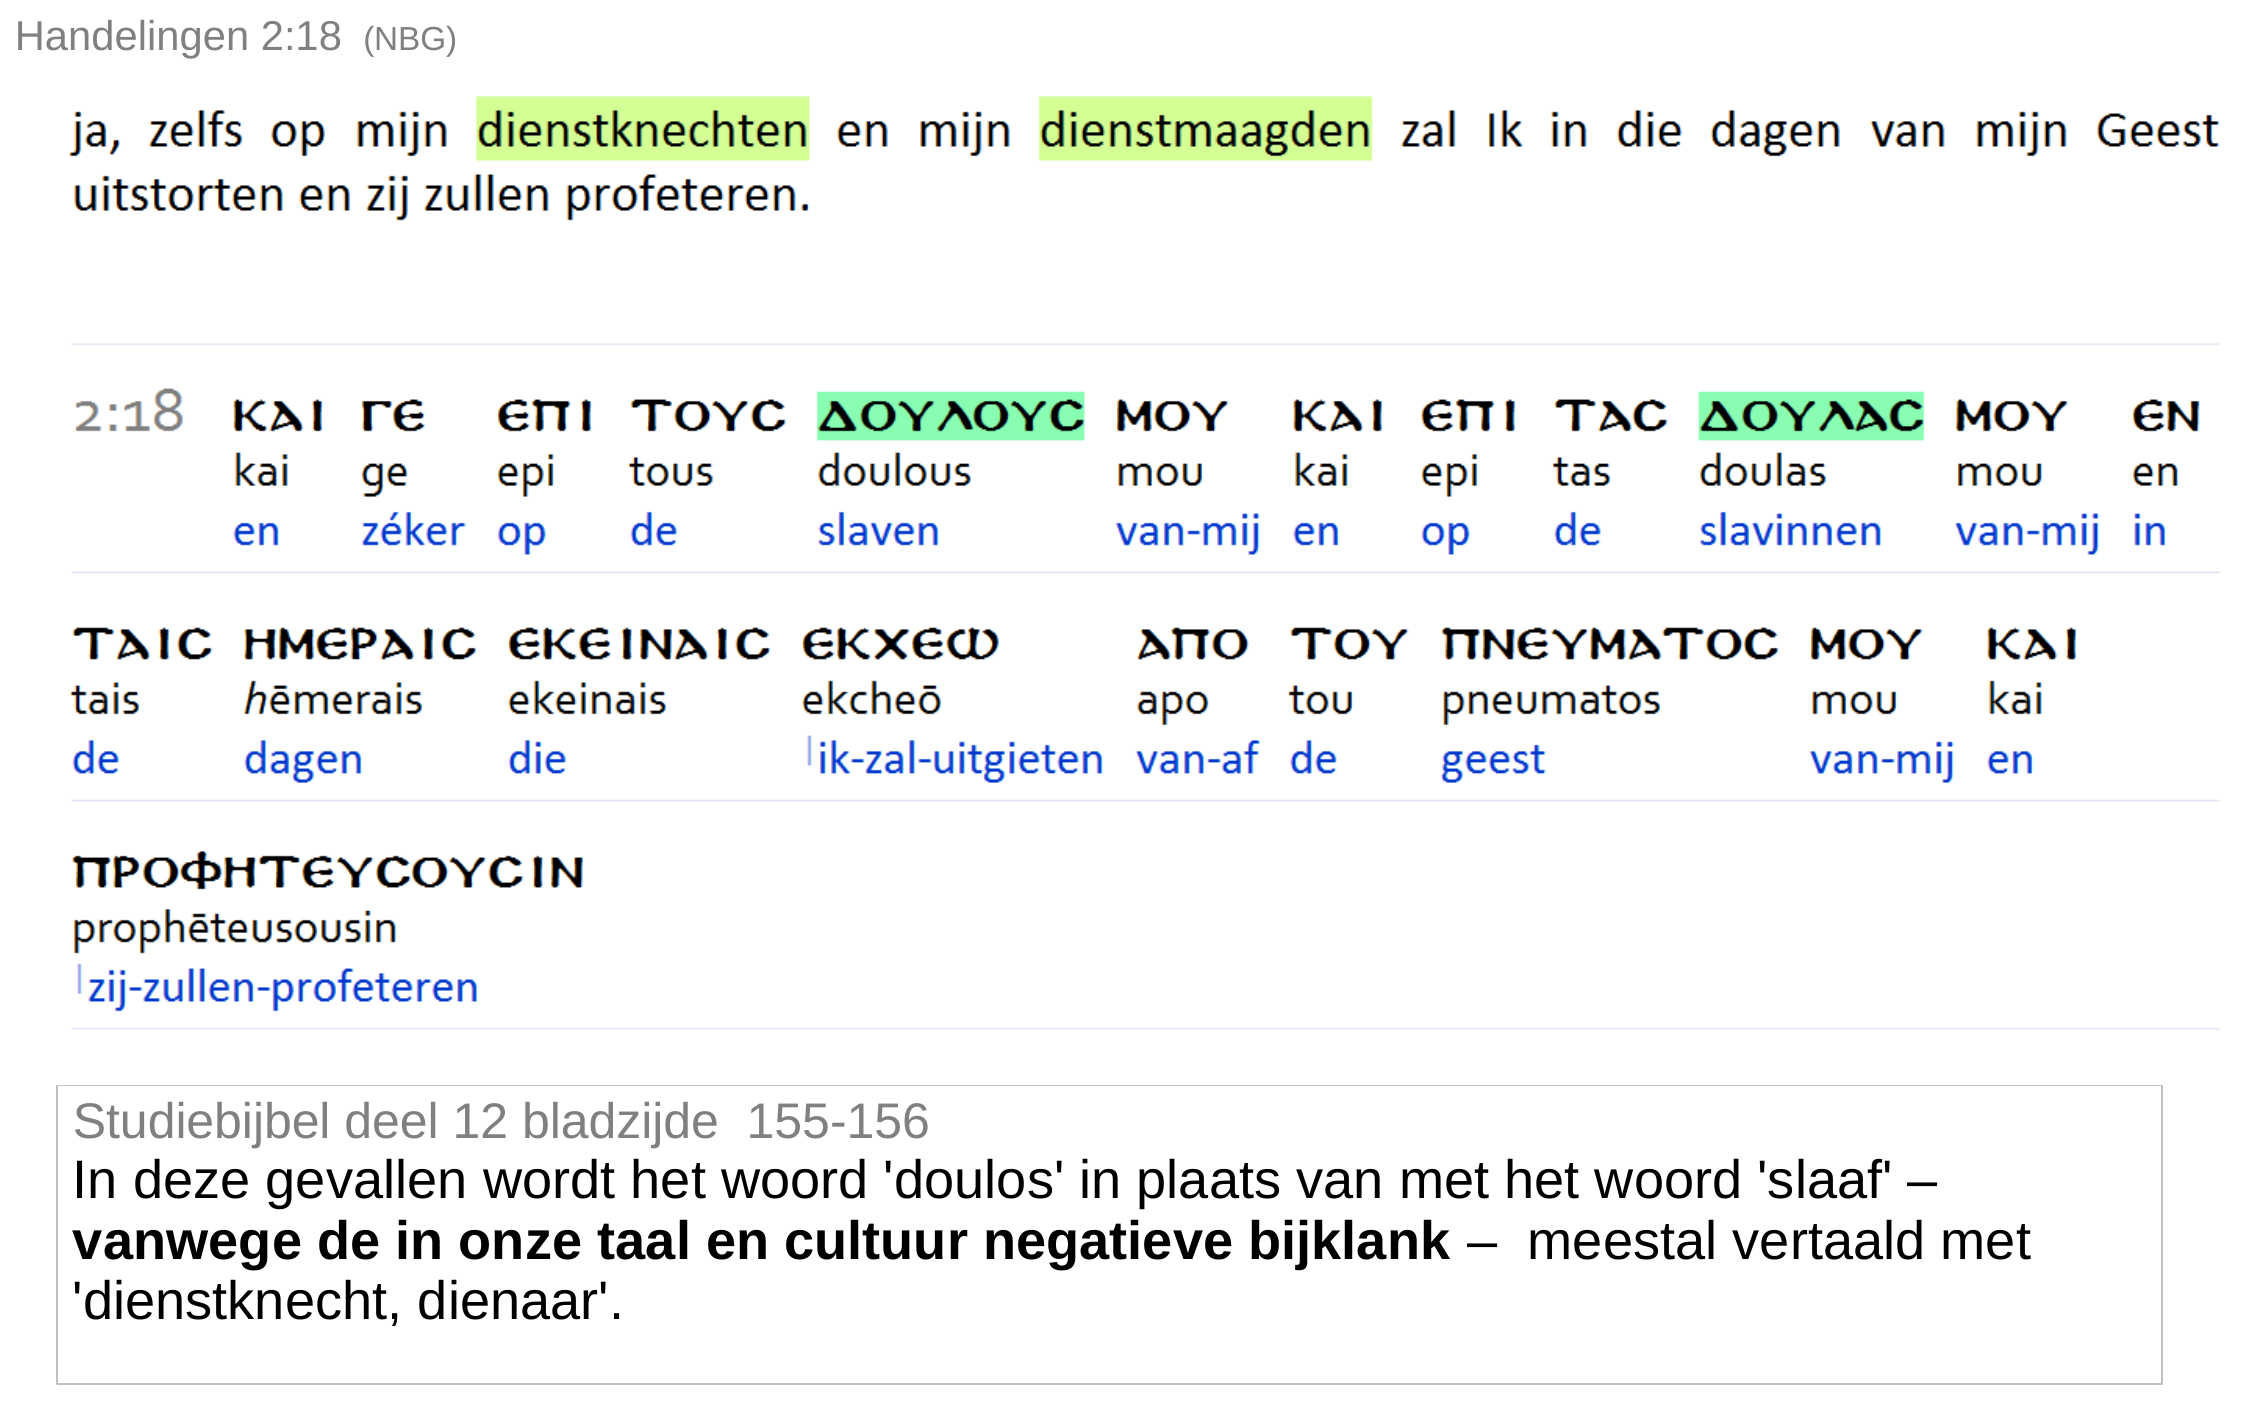

Handelingen 2:18 (NBG)
Studiebijbel deel 12 bladzijde 155-156
In deze gevallen wordt het woord 'doulos' in plaats van met het woord 'slaaf' – vanwege de in onze taal en cultuur negatieve bijklank – meestal vertaald met 'dienstknecht, dienaar'.